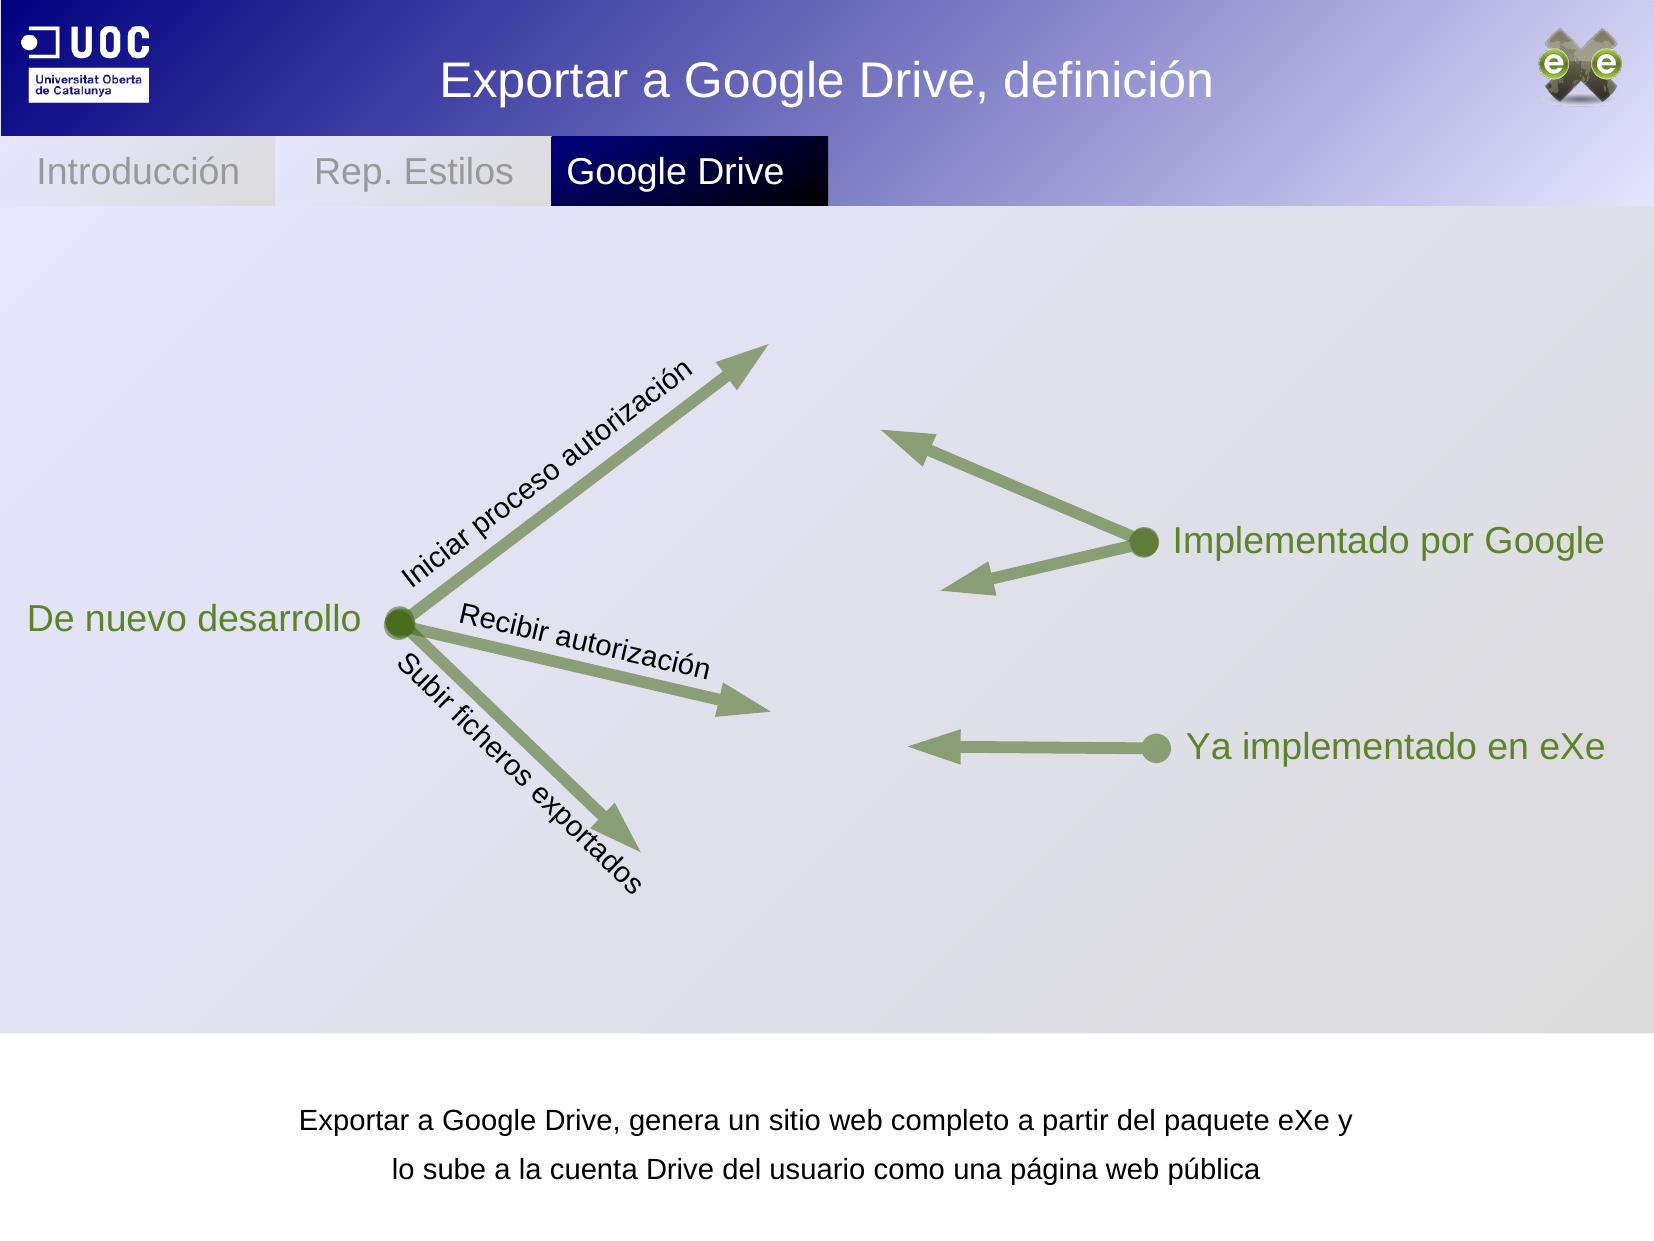

Exportar a Google Drive, definición
Introducción
Rep. Estilos
Google Drive
Iniciar proceso autorización
Implementado por Google
De nuevo desarrollo
Recibir autorización
Ya implementado en eXe
Subir ficheros exportados
Exportar a Google Drive, genera un sitio web completo a partir del paquete eXe y lo sube a la cuenta Drive del usuario como una página web pública